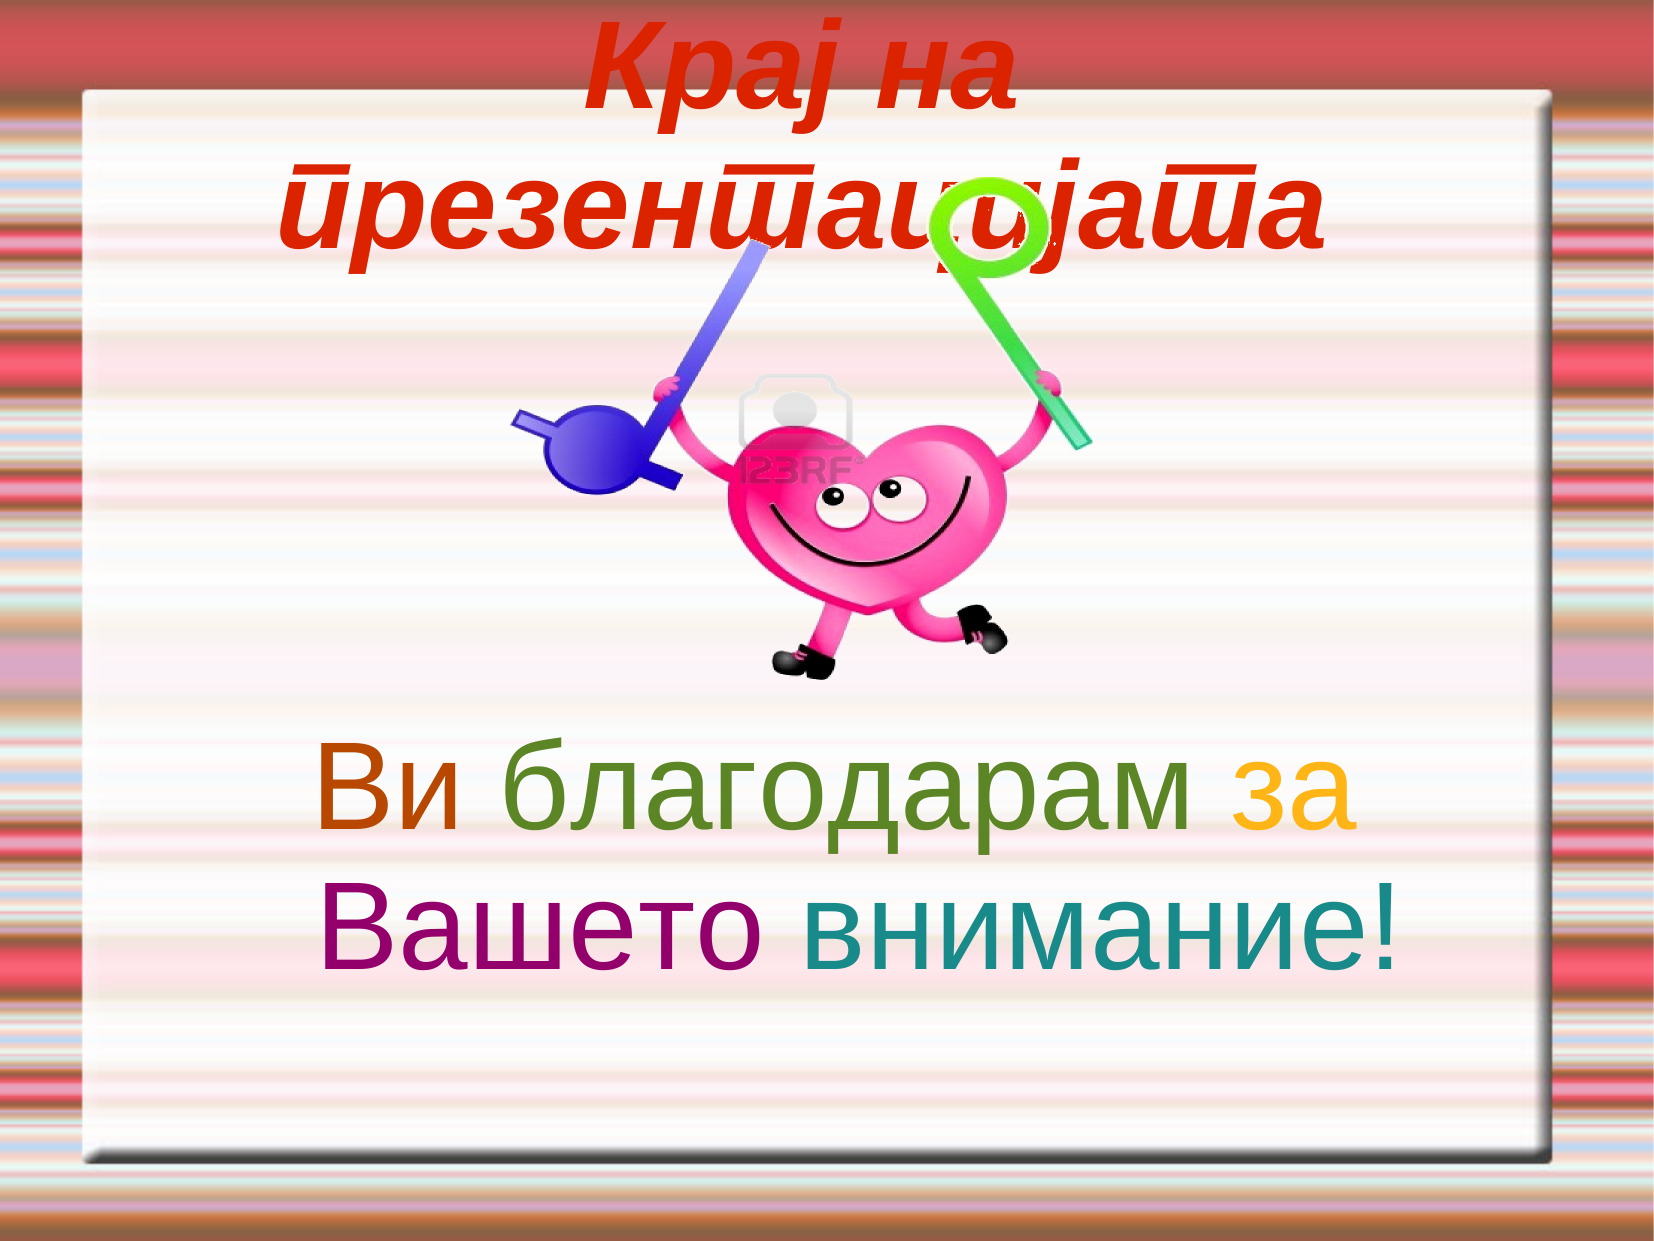

# Крај на презентацијата
Ви благодарам за Вашето внимание!